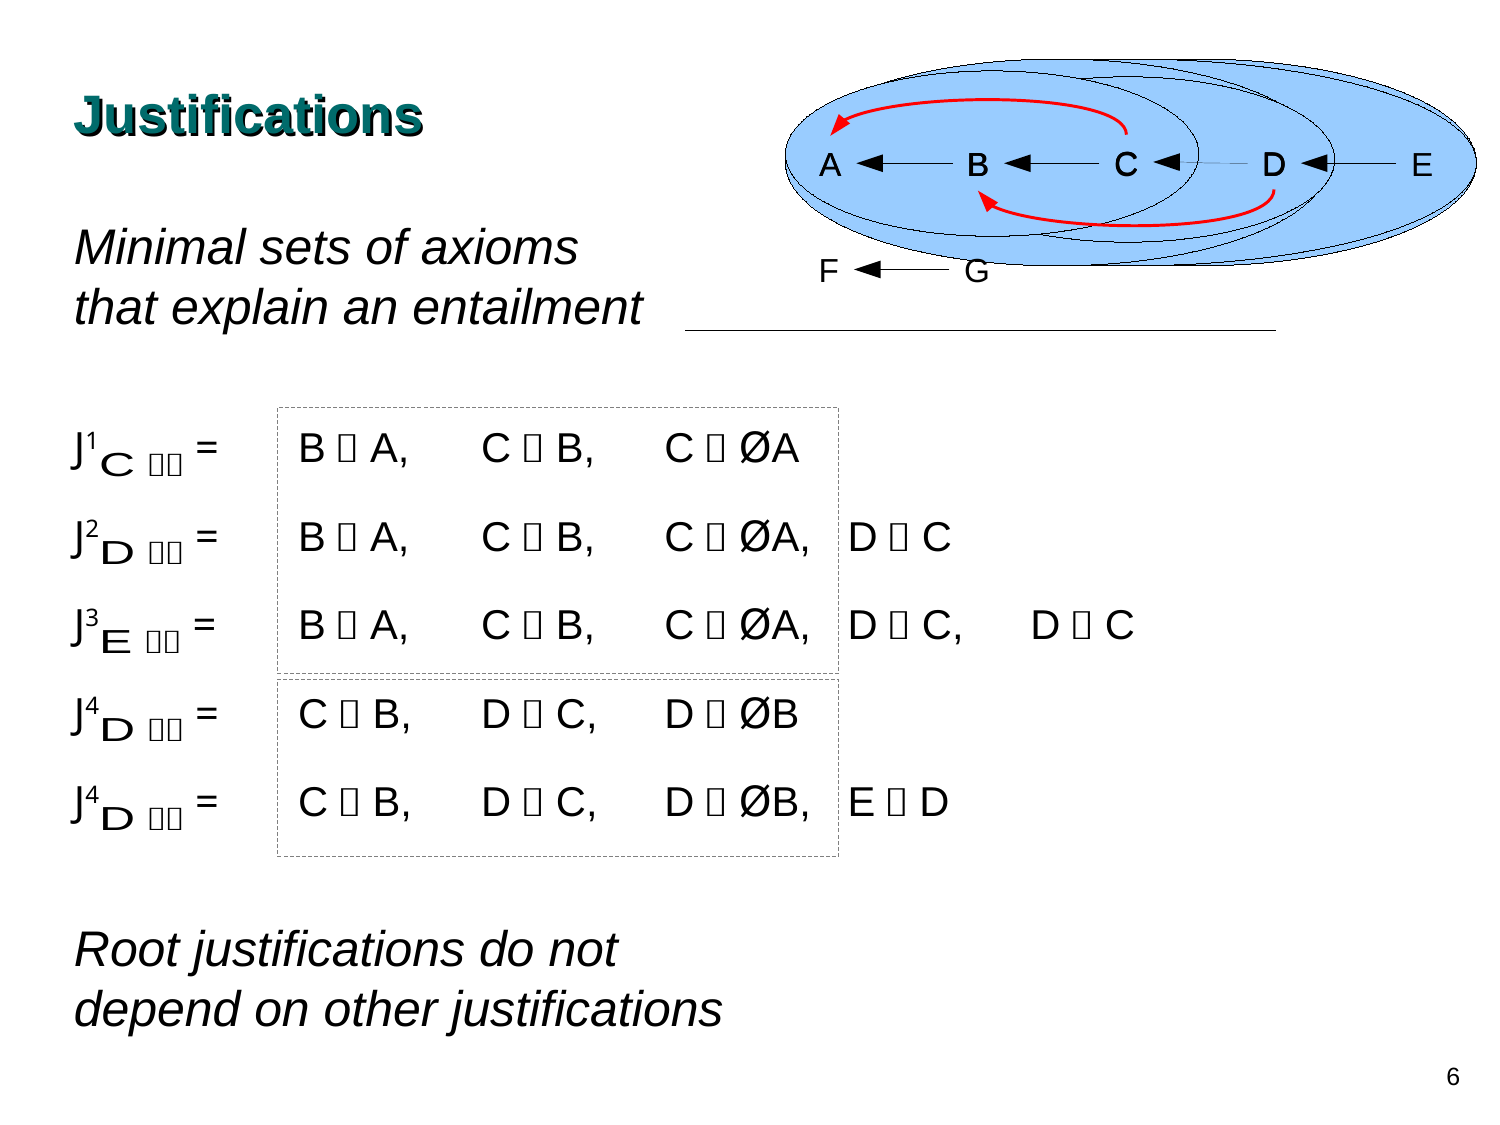

# Justifications
C
A
C
D
D
B
D
E
A
B
B
C
Minimal sets of axioms
that explain an entailment
F
G
J1C  =
B  A,
C  B,
C  ØA
D  C
J2D  =
B  A,
C  B,
C  ØA,
J3E  =
D  C,
D  C
B  A,
C  B,
C  ØA,
J4D  =
C  B,
D  C,
D  ØB
J4D  =
E  D
C  B,
D  C,
D  ØB,
Root justifications do not
depend on other justifications
6